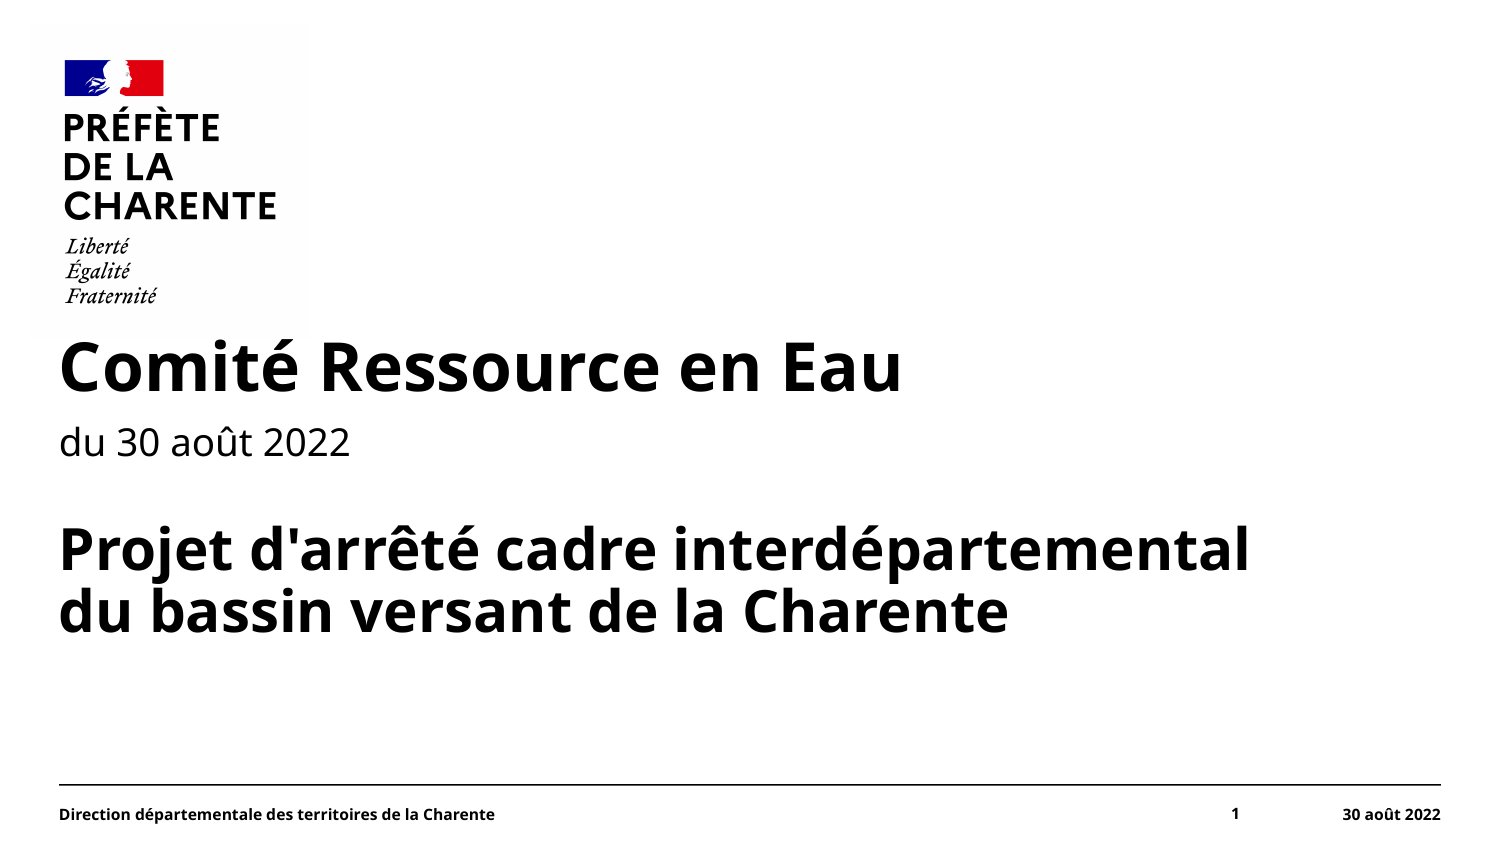

Comité Ressource en Eau
du 30 août 2022
# Projet d'arrêté cadre interdépartemental du bassin versant de la Charente
Direction départementale des territoires de la Charente
30 août 2022